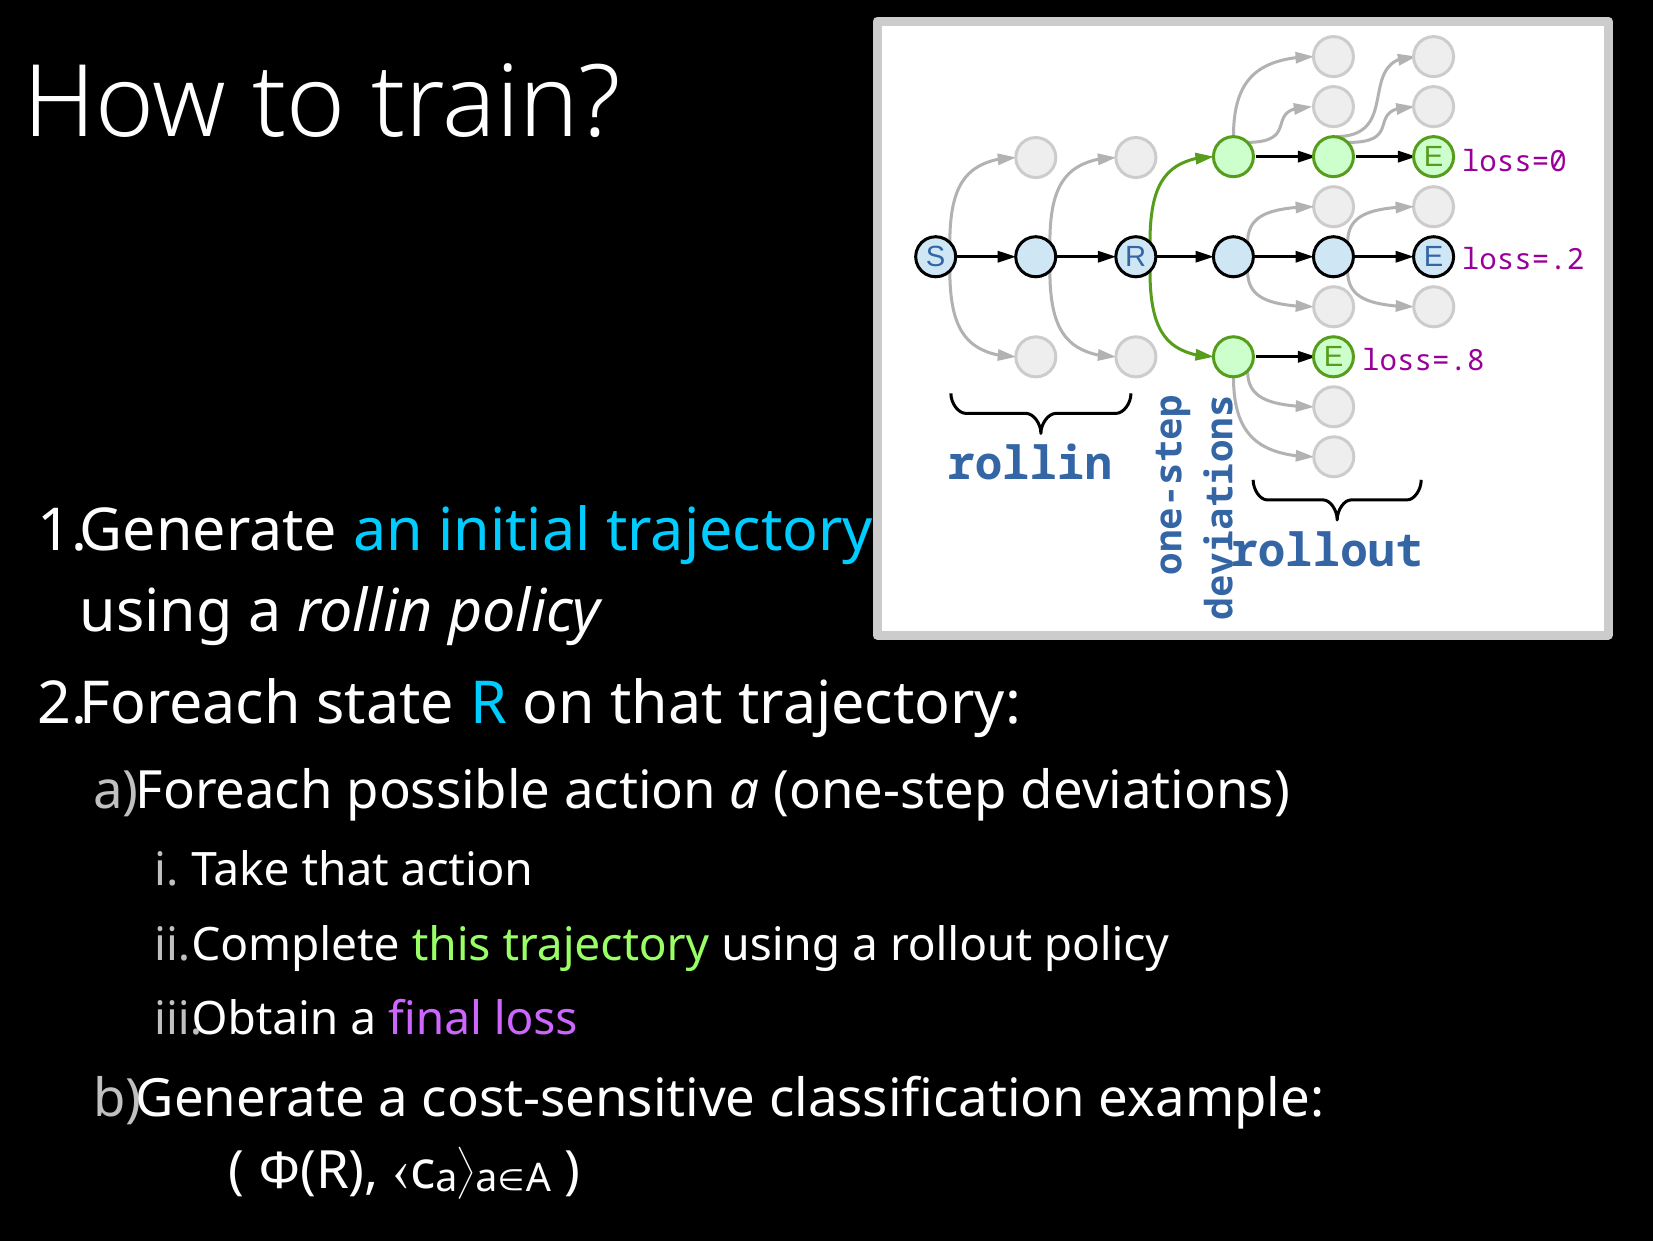

# How to train?
E
loss=0
S
R
E
loss=.2
E
loss=.8
rollin
 one-step
deviations
Generate an initial trajectory
using a rollin policy
Foreach state R on that trajectory:
Foreach possible action a (one-step deviations)
Take that action
Complete this trajectory using a rollout policy
Obtain a final loss
Generate a cost-sensitive classification example:
	( Φ(R), ácañaÎA )
rollout